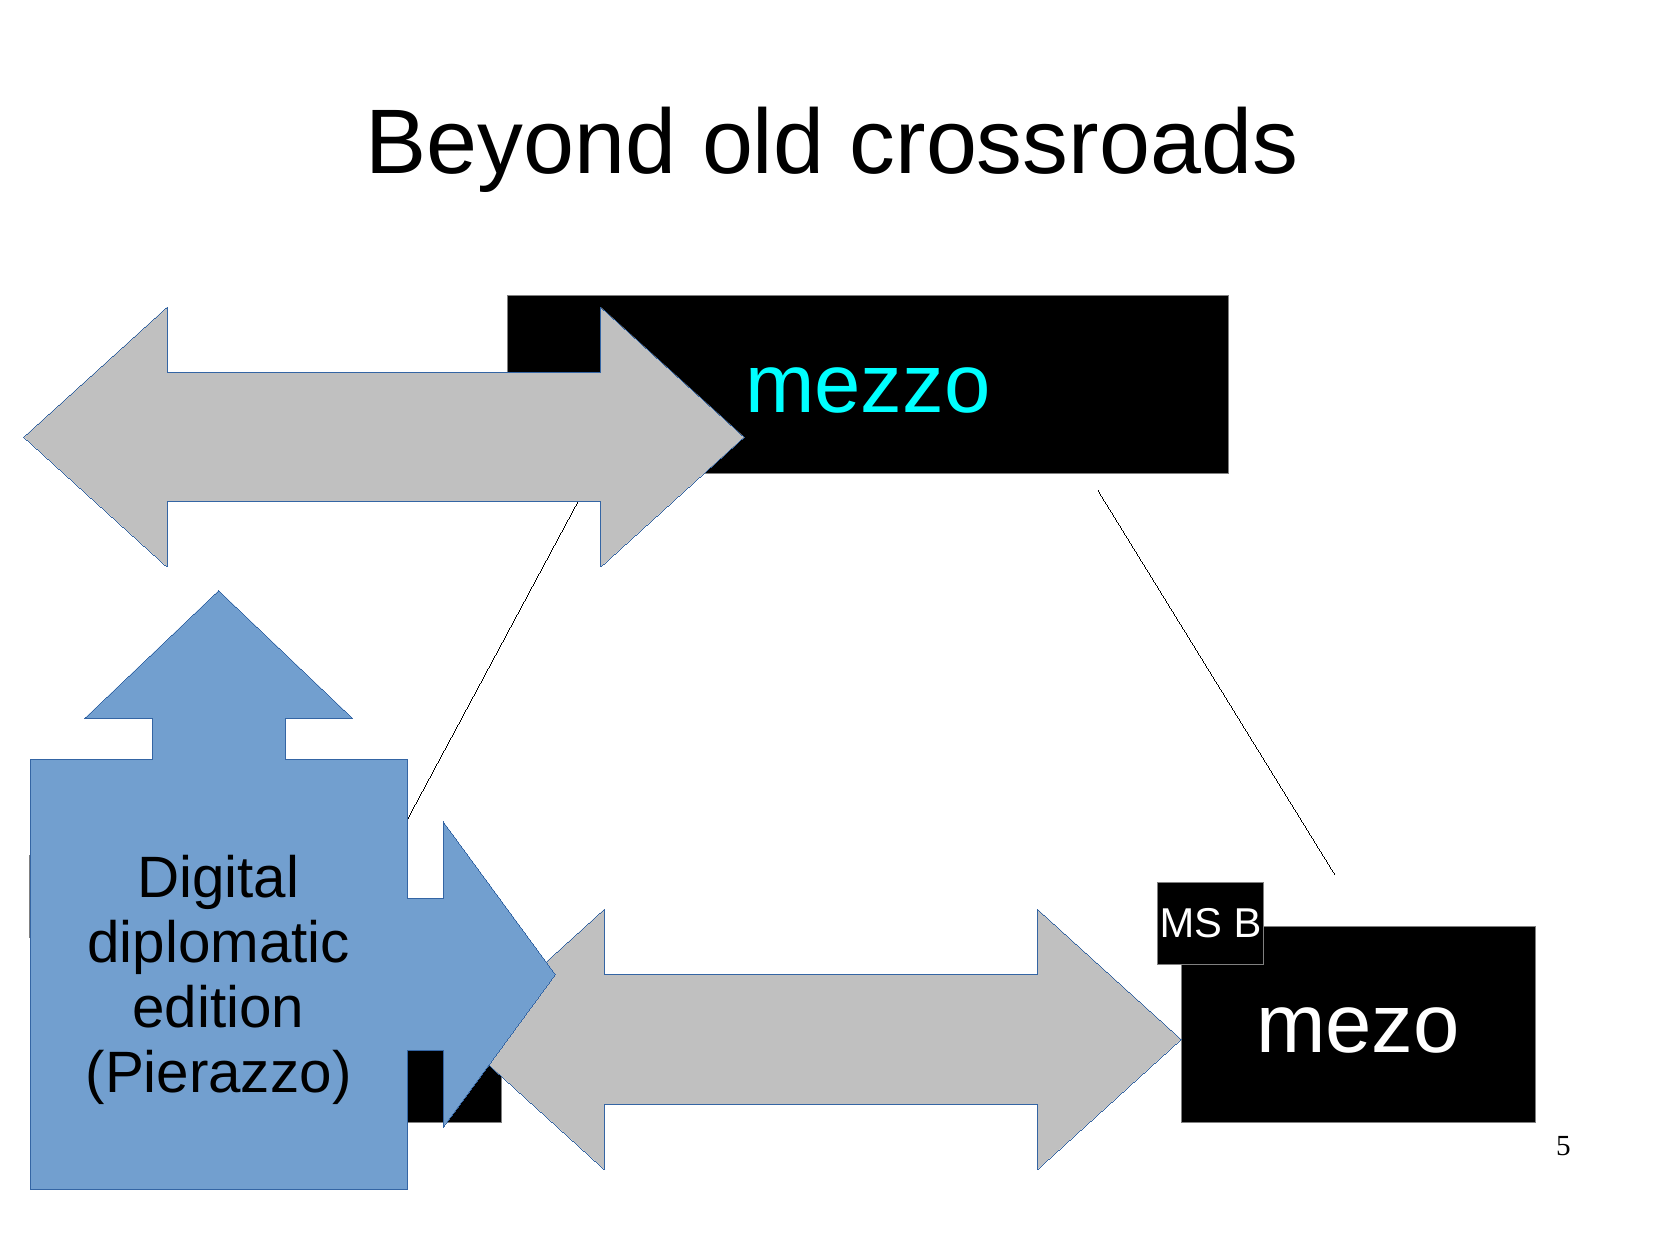

# Beyond old crossroads
mezzo
Digital
diplomatic
edition
(Pierazzo)
MS A
MS B
Meço
mezo
5